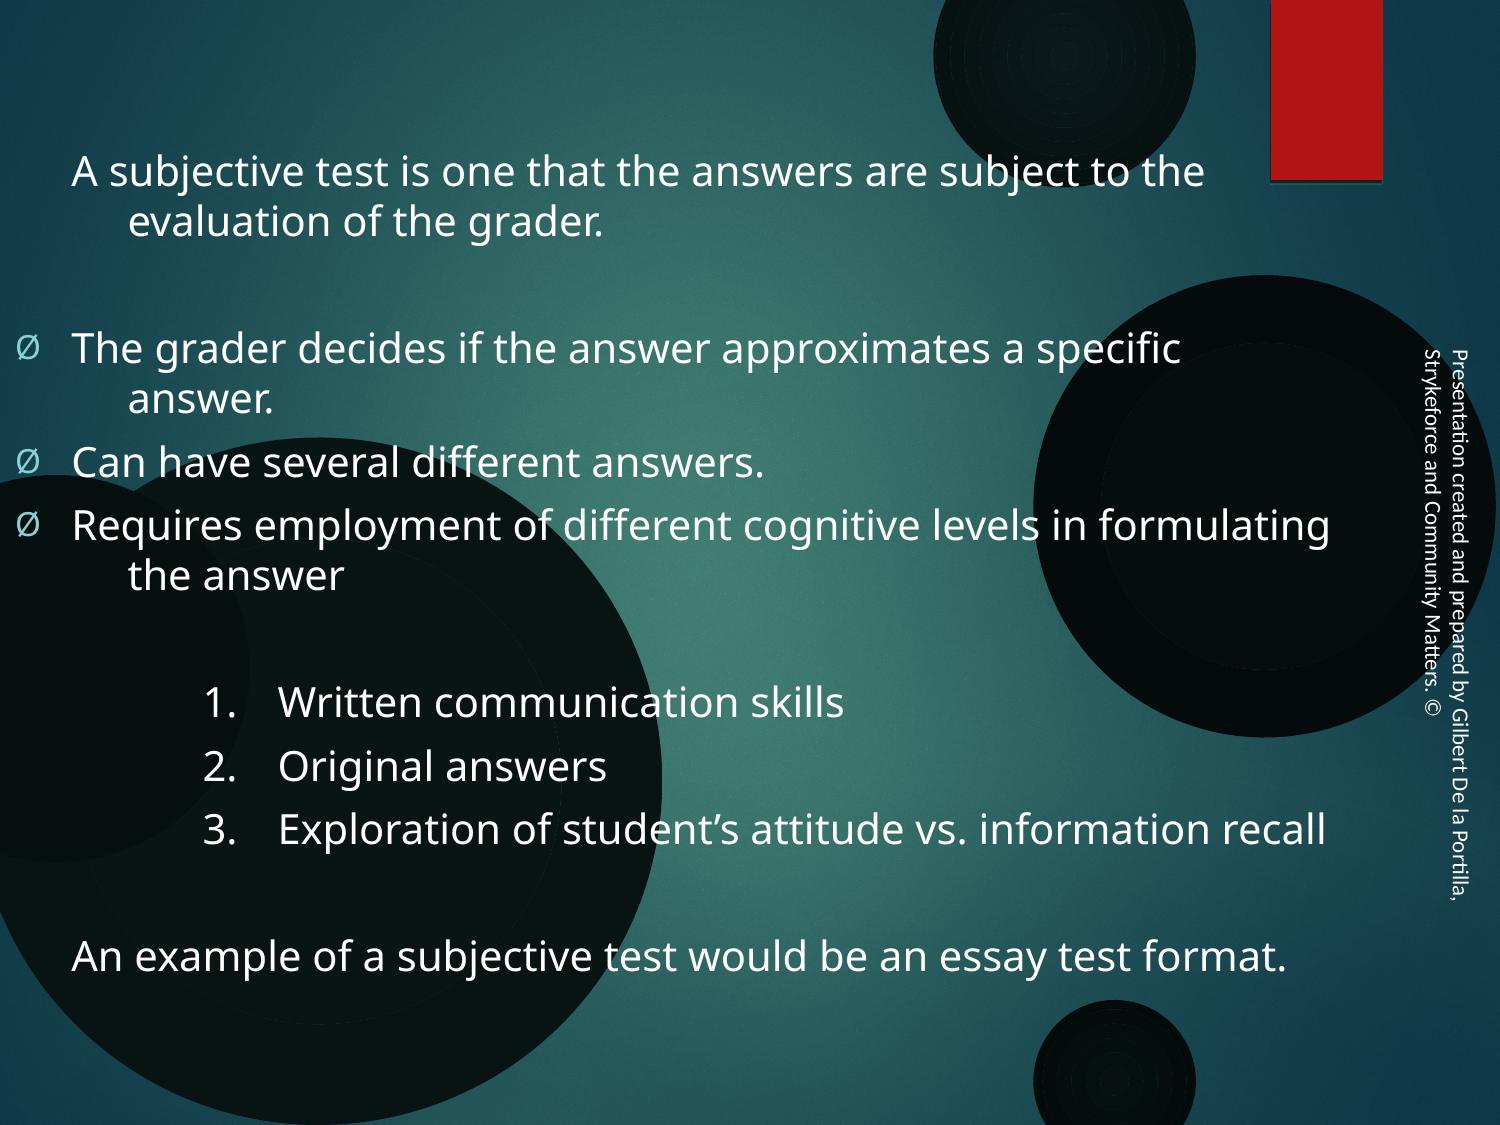

# A subjective test is one that the answers are subject to the evaluation of the grader.
The grader decides if the answer approximates a specific answer.
Can have several different answers.
Requires employment of different cognitive levels in formulating the answer
	1.	Written communication skills
	2.	Original answers
	3.	Exploration of student’s attitude vs. information recall
An example of a subjective test would be an essay test format.
Presentation created and prepared by Gilbert De la Portilla, Strykeforce and Community Matters. ©